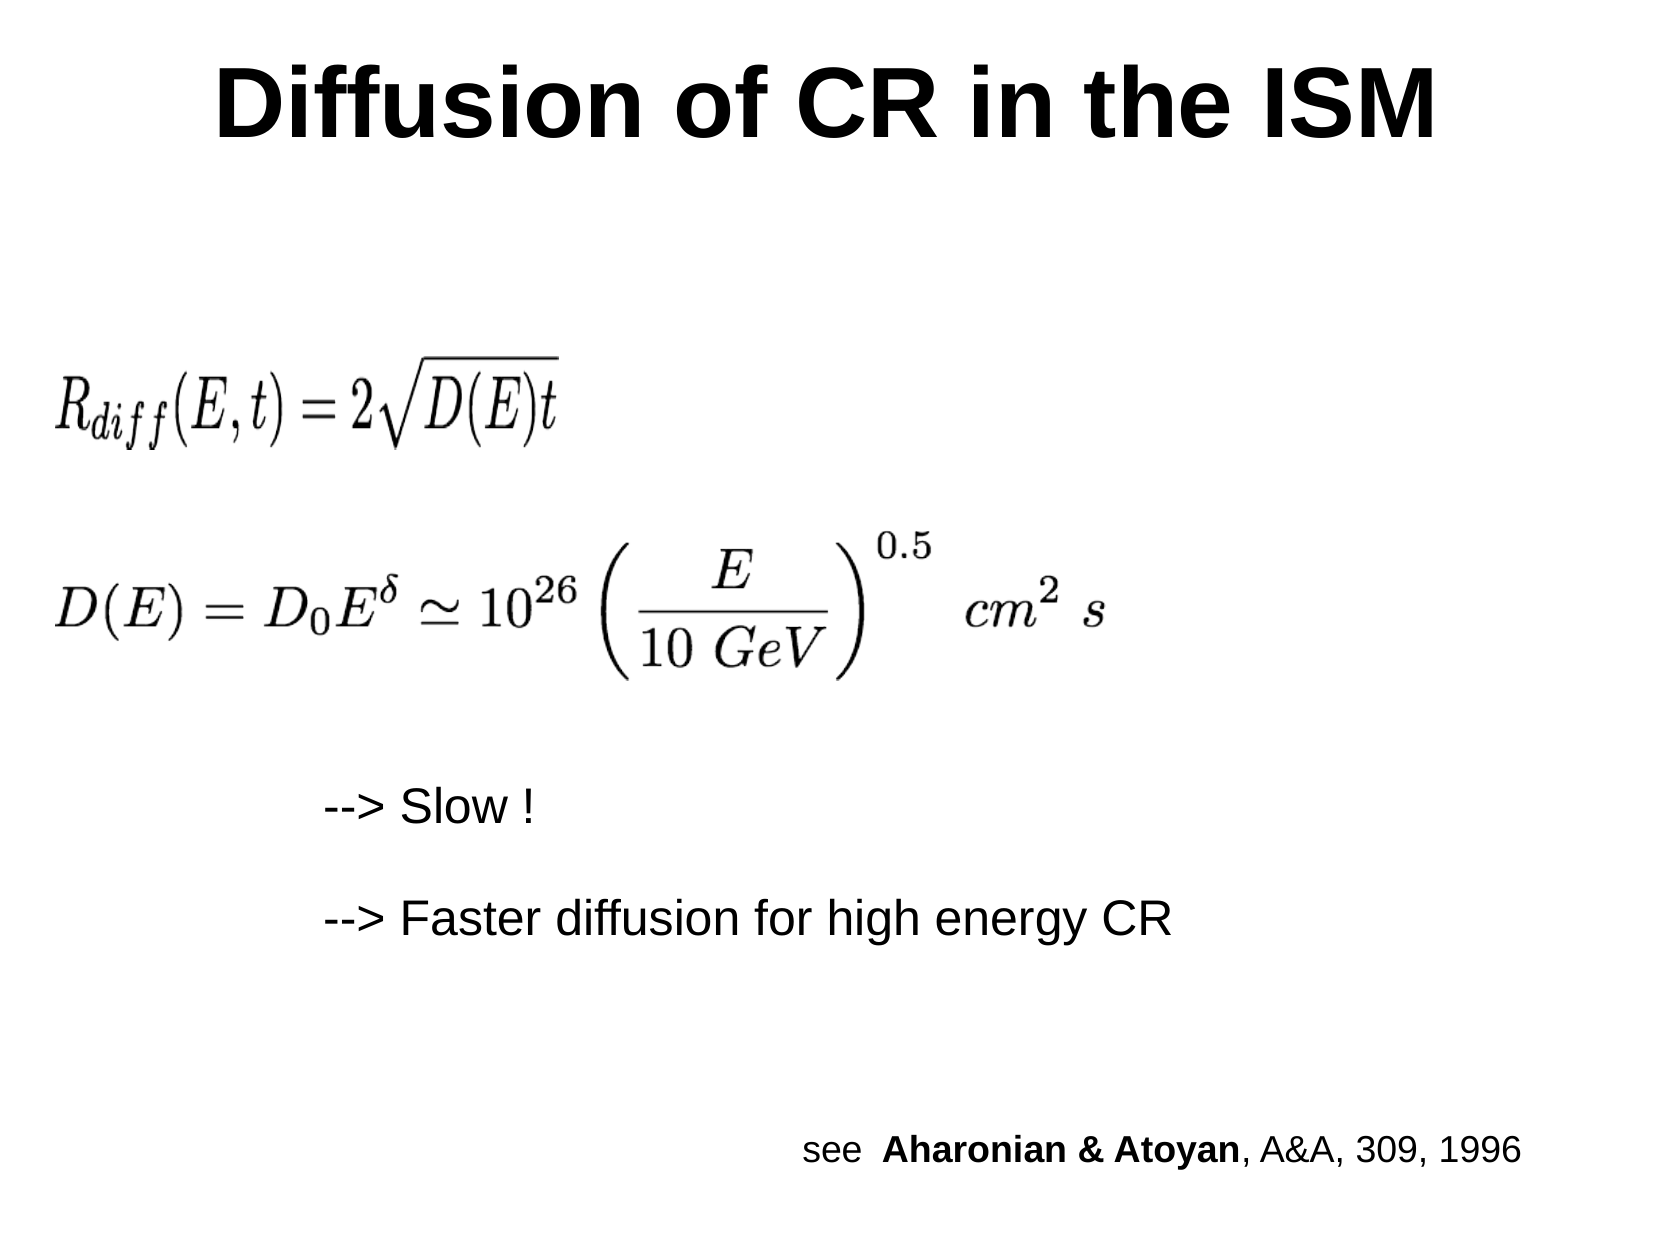

# Diffusion of CR in the ISM
--> Slow !
--> Faster diffusion for high energy CR
see Aharonian & Atoyan, A&A, 309, 1996